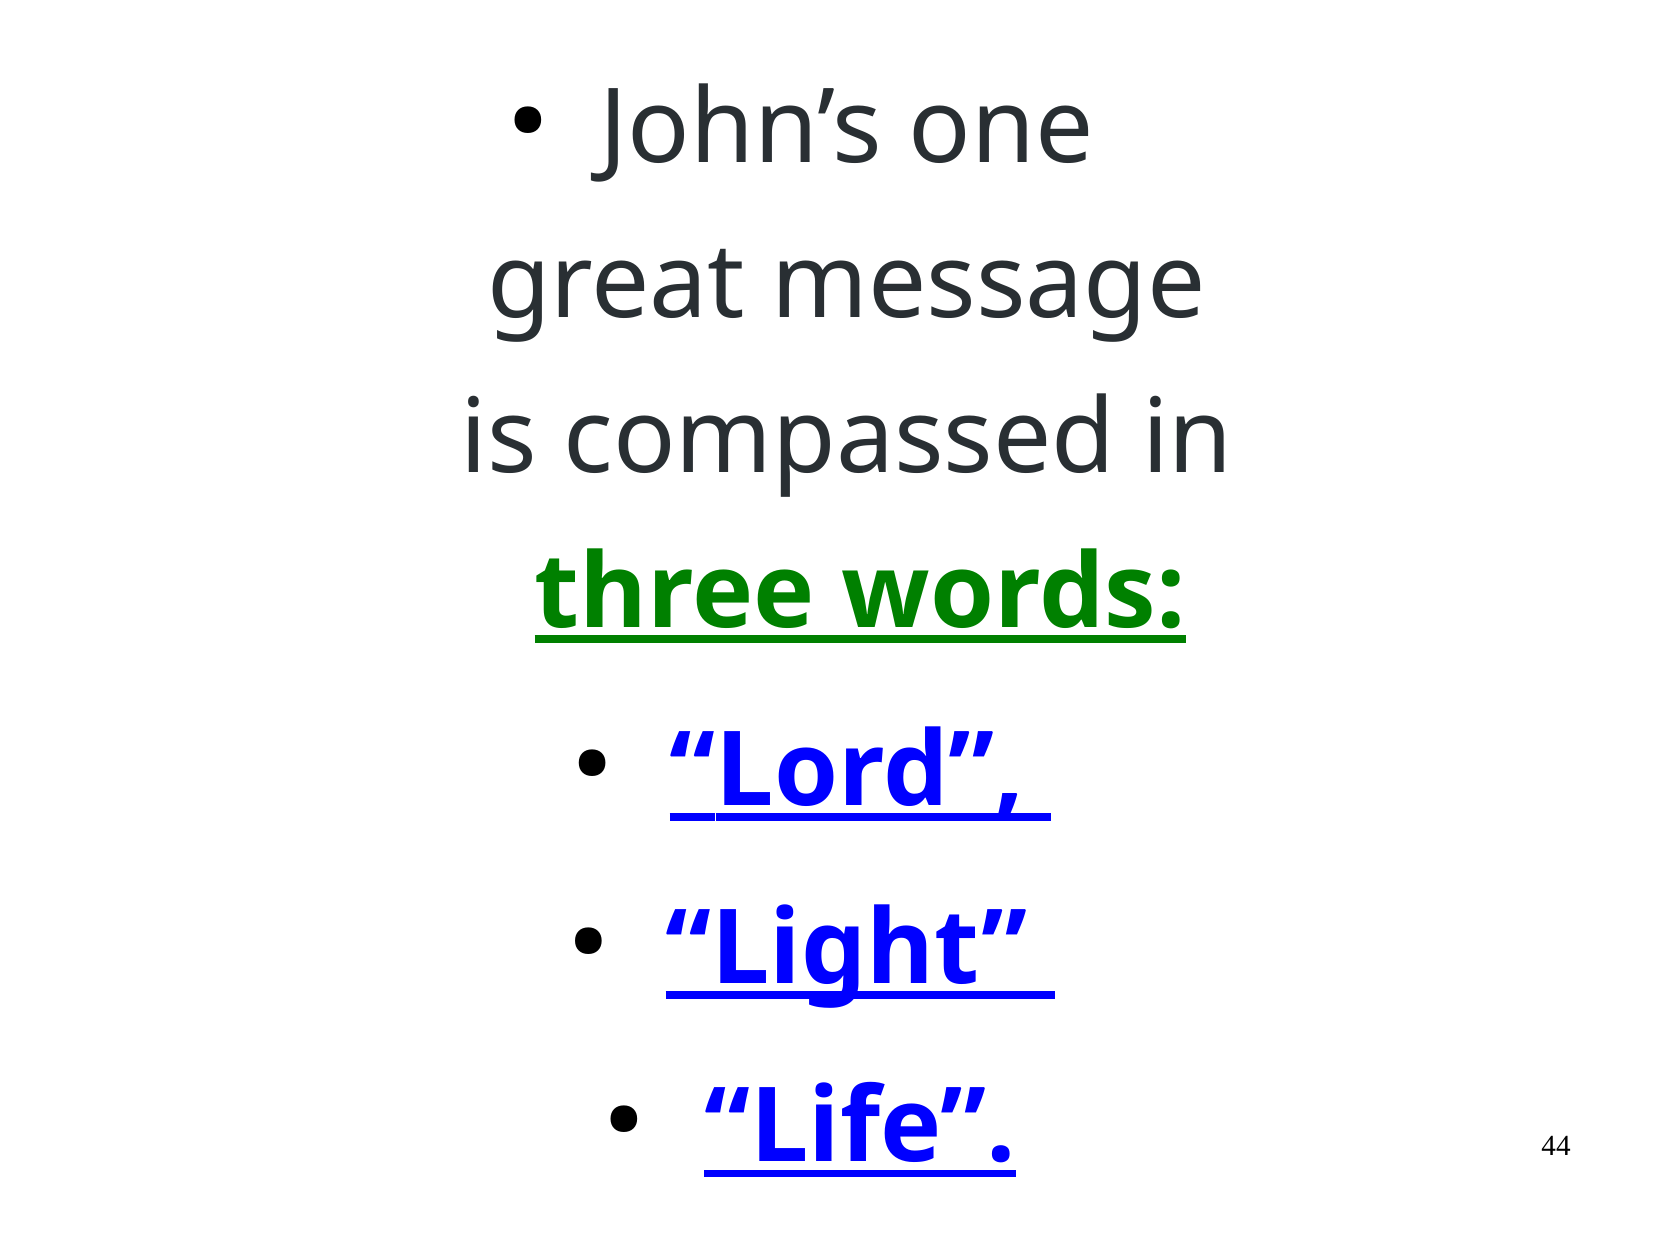

# John’s one great message is compassed in three words:
“Lord”,
“Light”
“Life”.
44